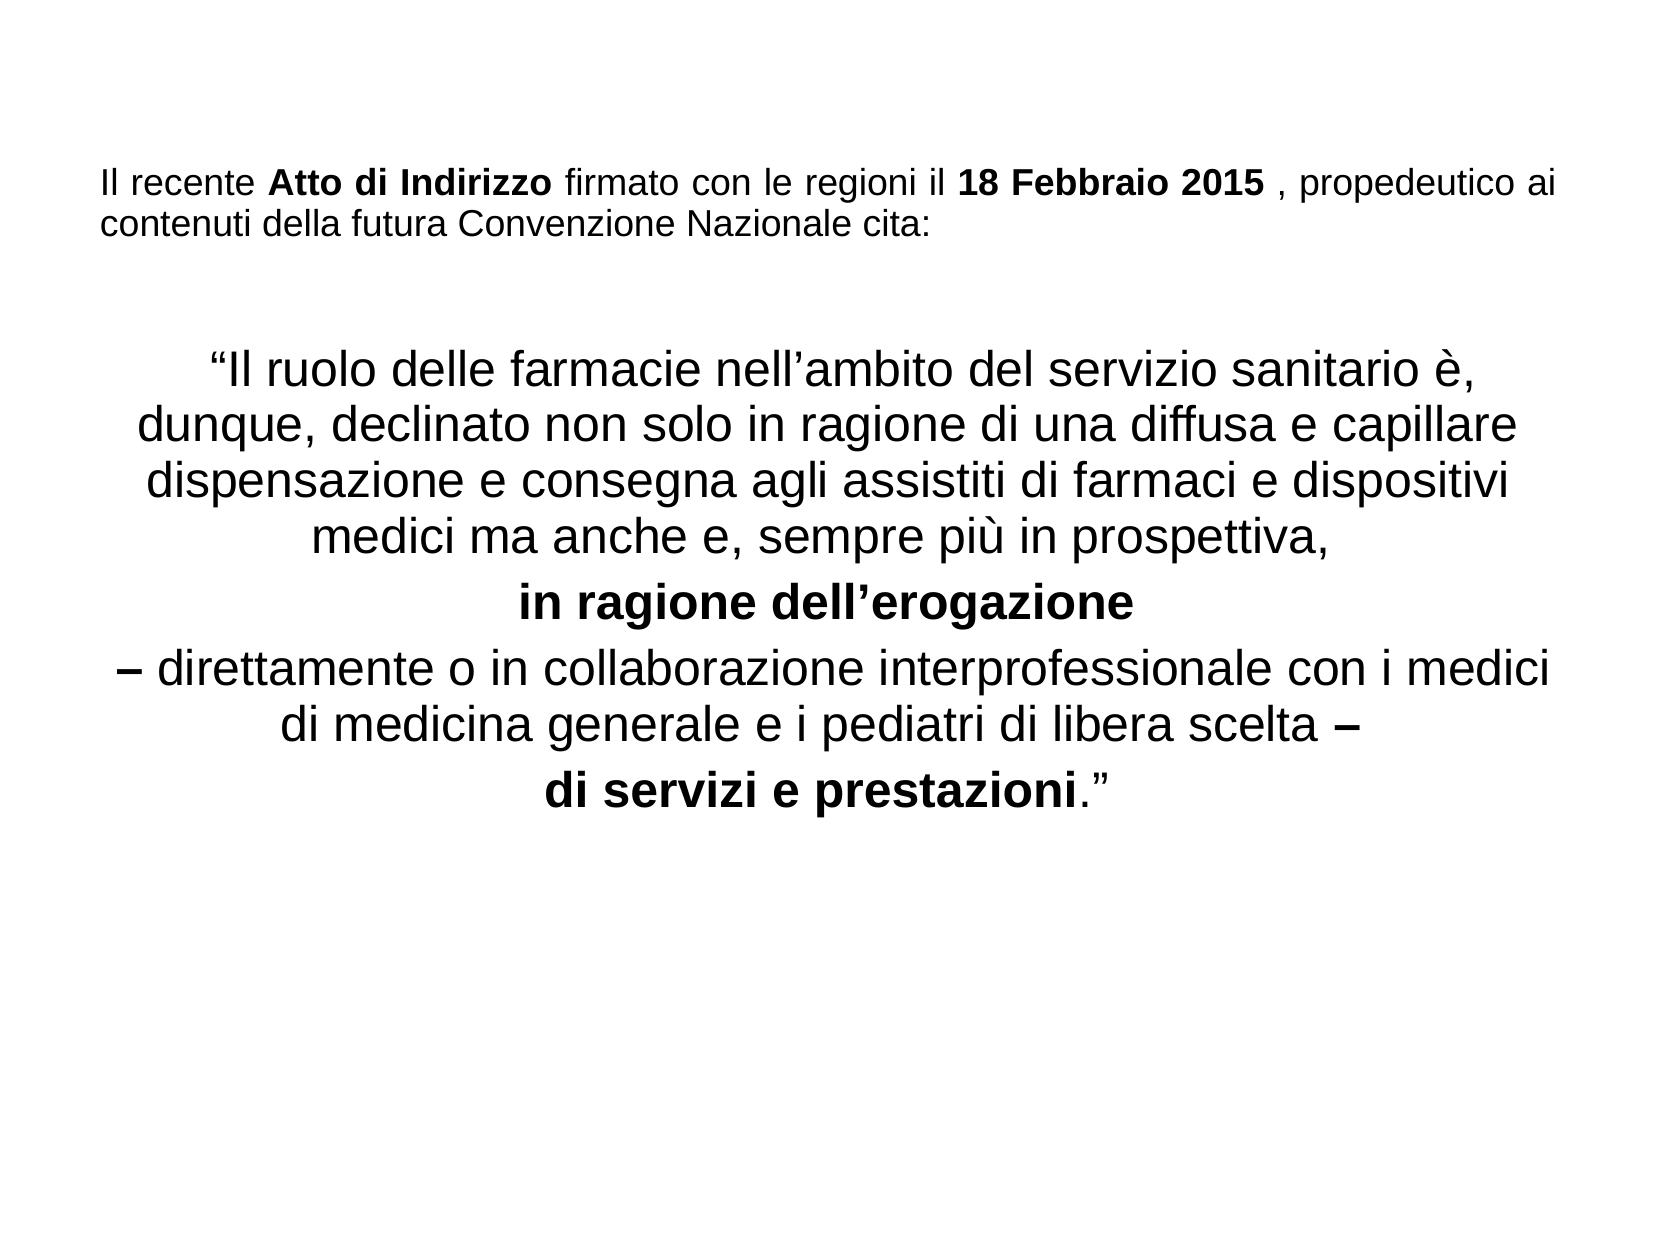

Il recente Atto di Indirizzo firmato con le regioni il 18 Febbraio 2015 , propedeutico ai contenuti della futura Convenzione Nazionale cita:
 “Il ruolo delle farmacie nell’ambito del servizio sanitario è, dunque, declinato non solo in ragione di una diffusa e capillare dispensazione e consegna agli assistiti di farmaci e dispositivi medici ma anche e, sempre più in prospettiva,
in ragione dell’erogazione
 – direttamente o in collaborazione interprofessionale con i medici di medicina generale e i pediatri di libera scelta –
di servizi e prestazioni.”